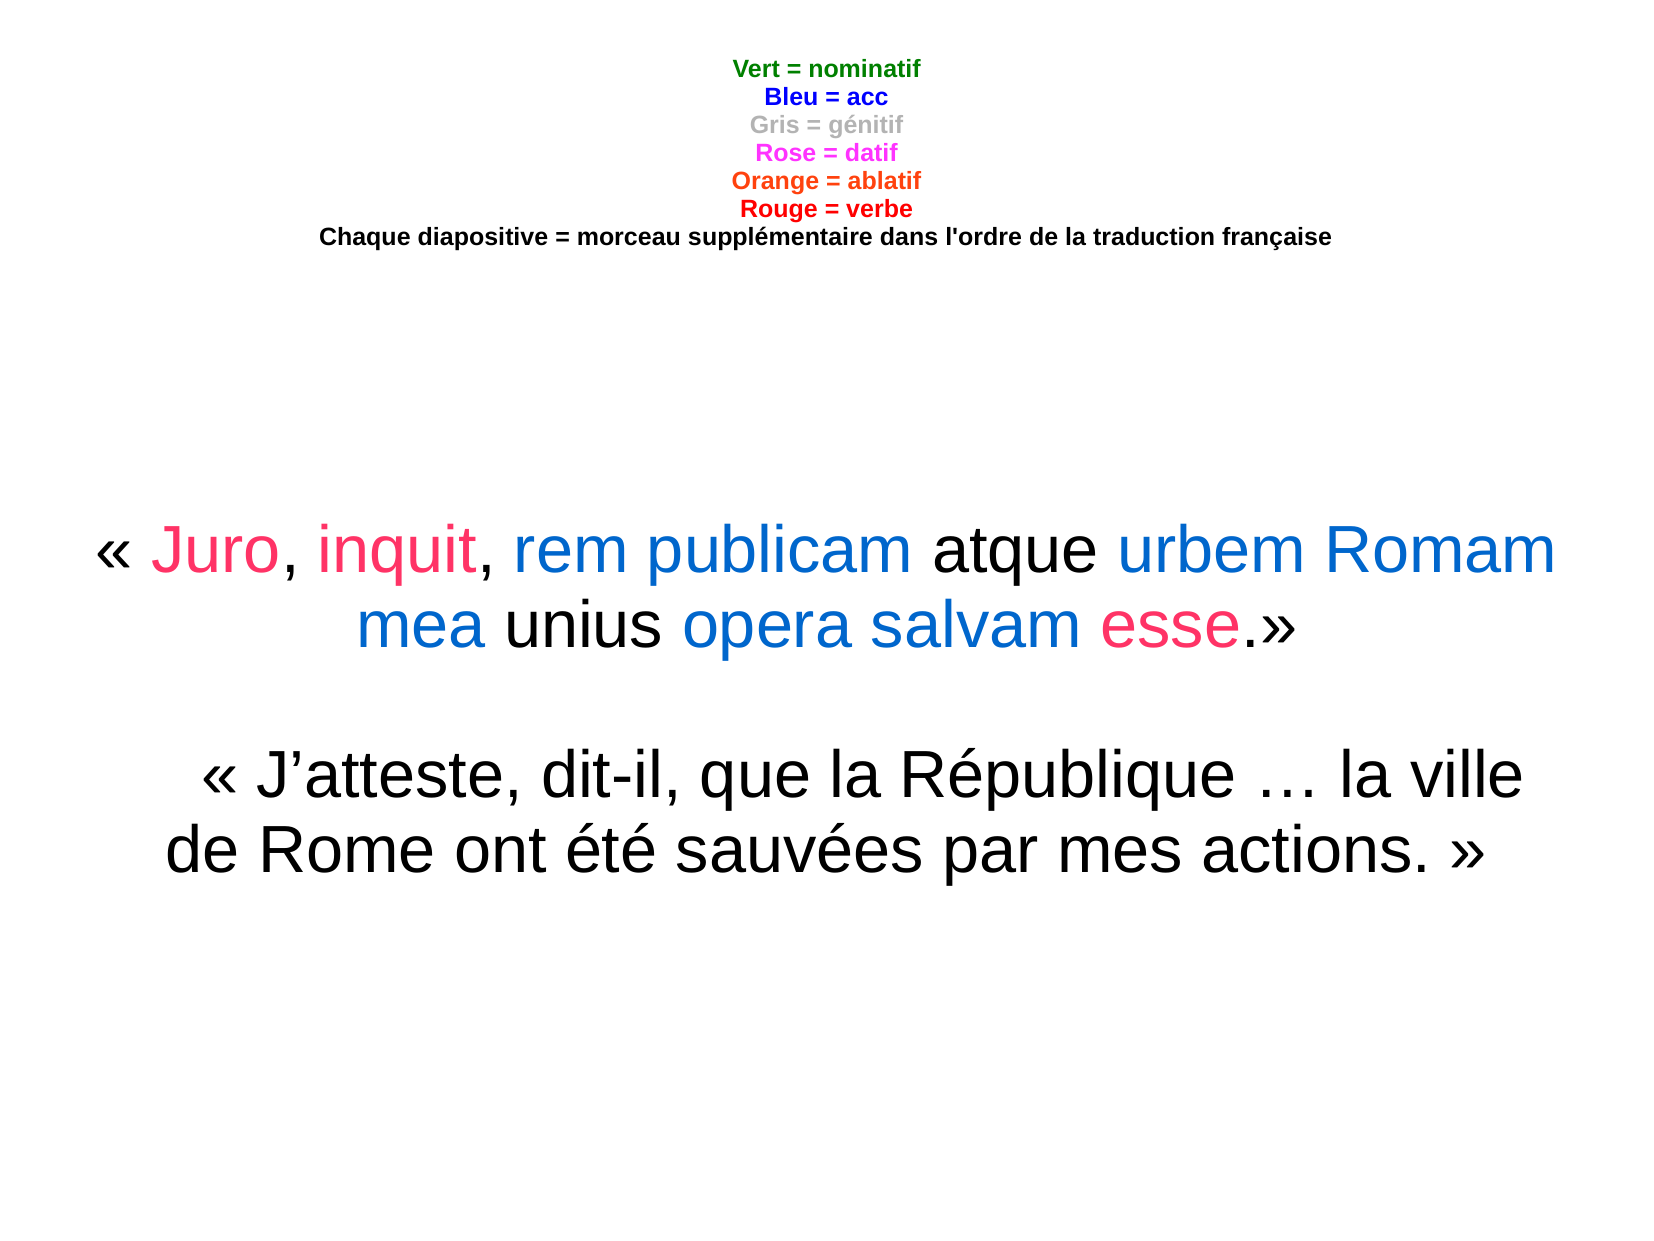

# Vert = nominatif Bleu = acc Gris = génitif Rose = datif Orange = ablatif Rouge = verbe Chaque diapositive = morceau supplémentaire dans l'ordre de la traduction française
« Juro, inquit, rem publicam atque urbem Romam mea unius opera salvam esse.»
	« J’atteste, dit-il, que la République … la ville de Rome ont été sauvées par mes actions. »